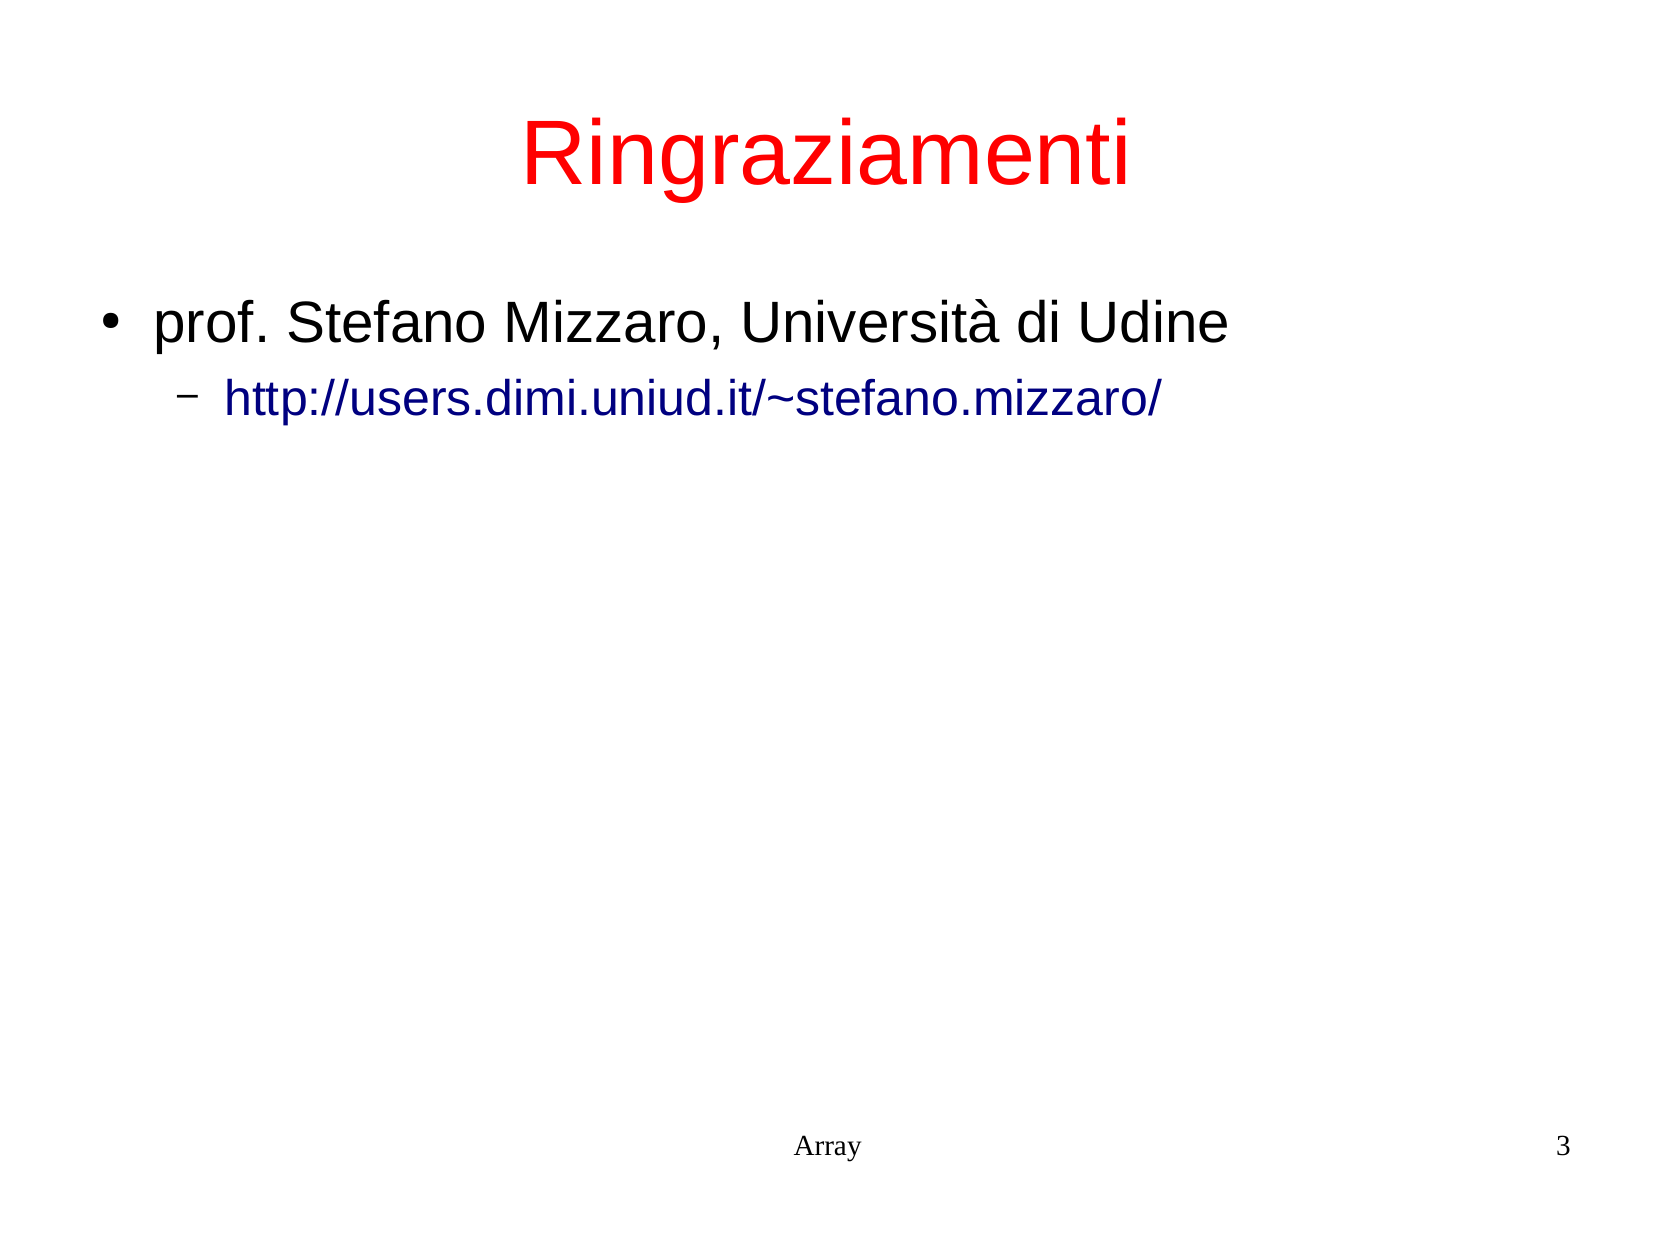

# Ringraziamenti
prof. Stefano Mizzaro, Università di Udine
http://users.dimi.uniud.it/~stefano.mizzaro/
Array
3